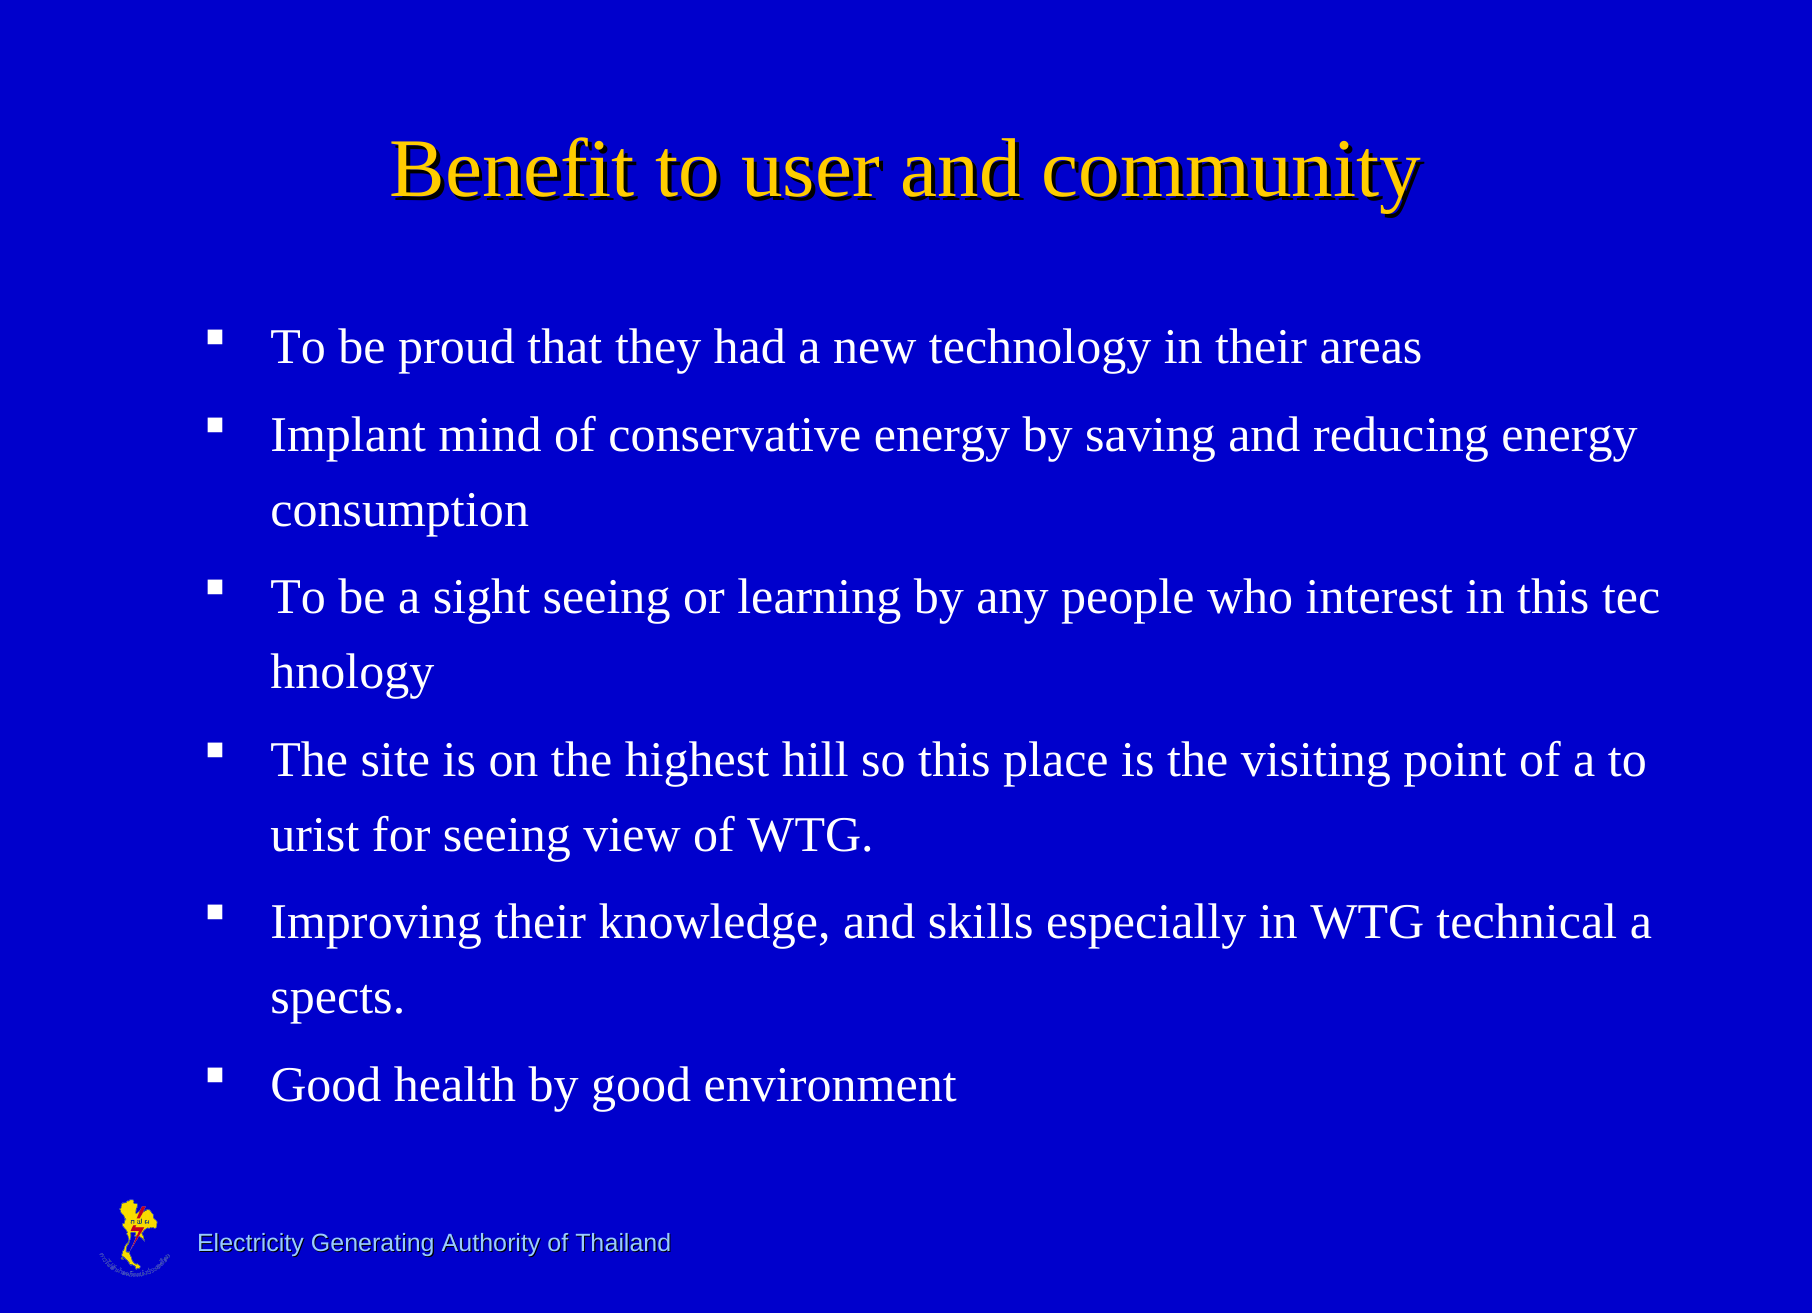

# Benefit to user and community
To be proud that they had a new technology in their areas
Implant mind of conservative energy by saving and reducing energy consumption
To be a sight seeing or learning by any people who interest in this technology
The site is on the highest hill so this place is the visiting point of a tourist for seeing view of WTG.
Improving their knowledge, and skills especially in WTG technical aspects.
Good health by good environment